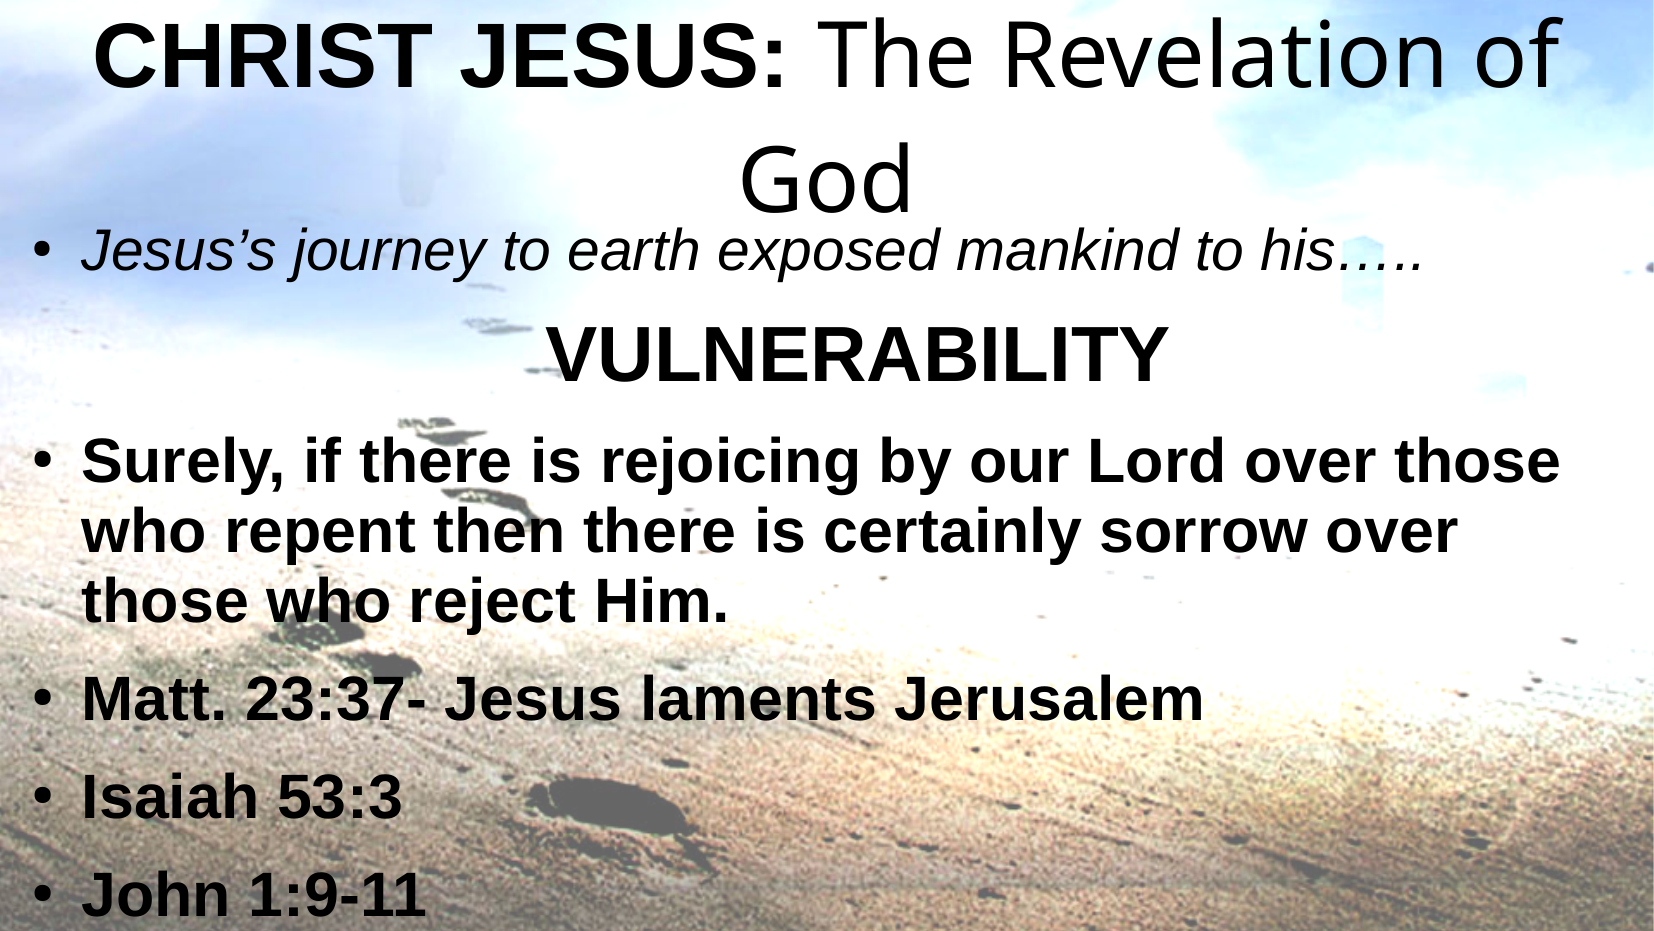

# CHRIST JESUS: The Revelation of God
Jesus’s journey to earth exposed mankind to his…..
VULNERABILITY
Surely, if there is rejoicing by our Lord over those who repent then there is certainly sorrow over those who reject Him.
Matt. 23:37- Jesus laments Jerusalem
Isaiah 53:3
John 1:9-11